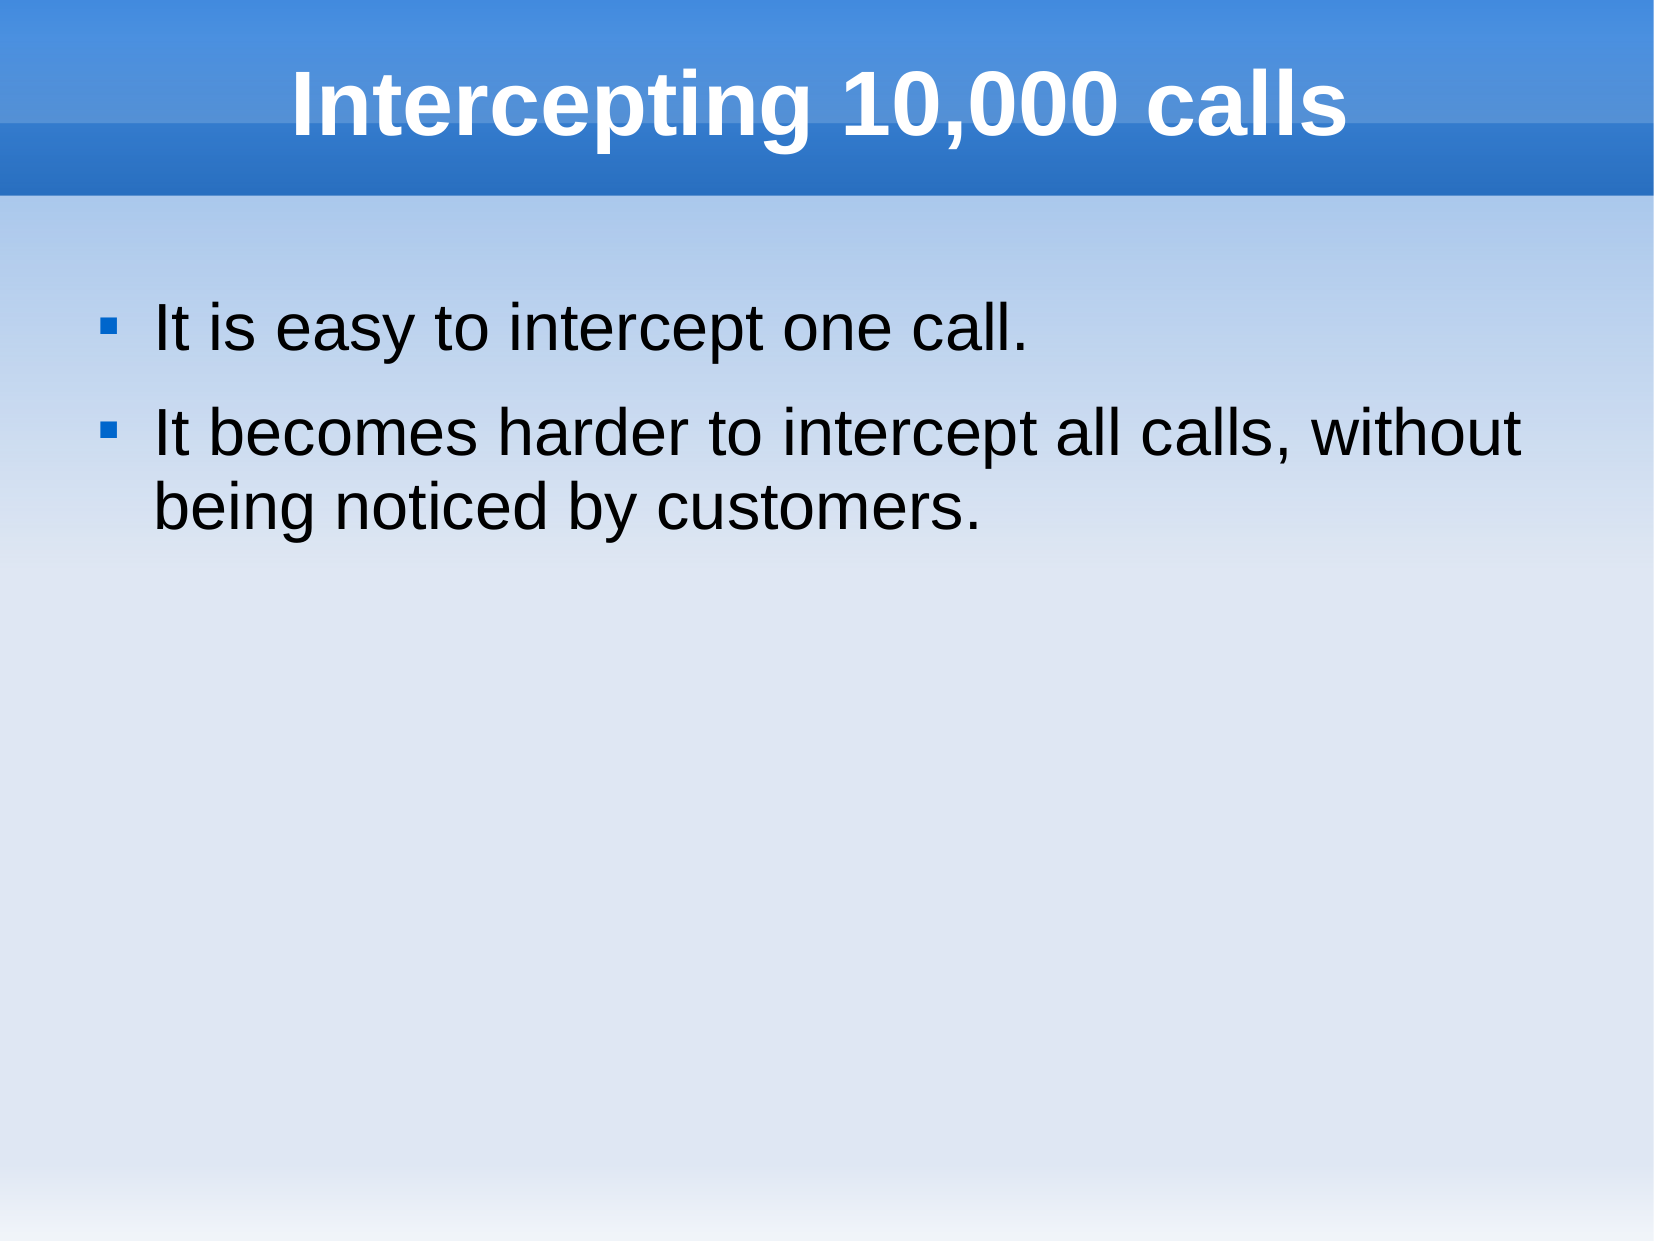

# Intercepting 10,000 calls
It is easy to intercept one call.
It becomes harder to intercept all calls, without being noticed by customers.